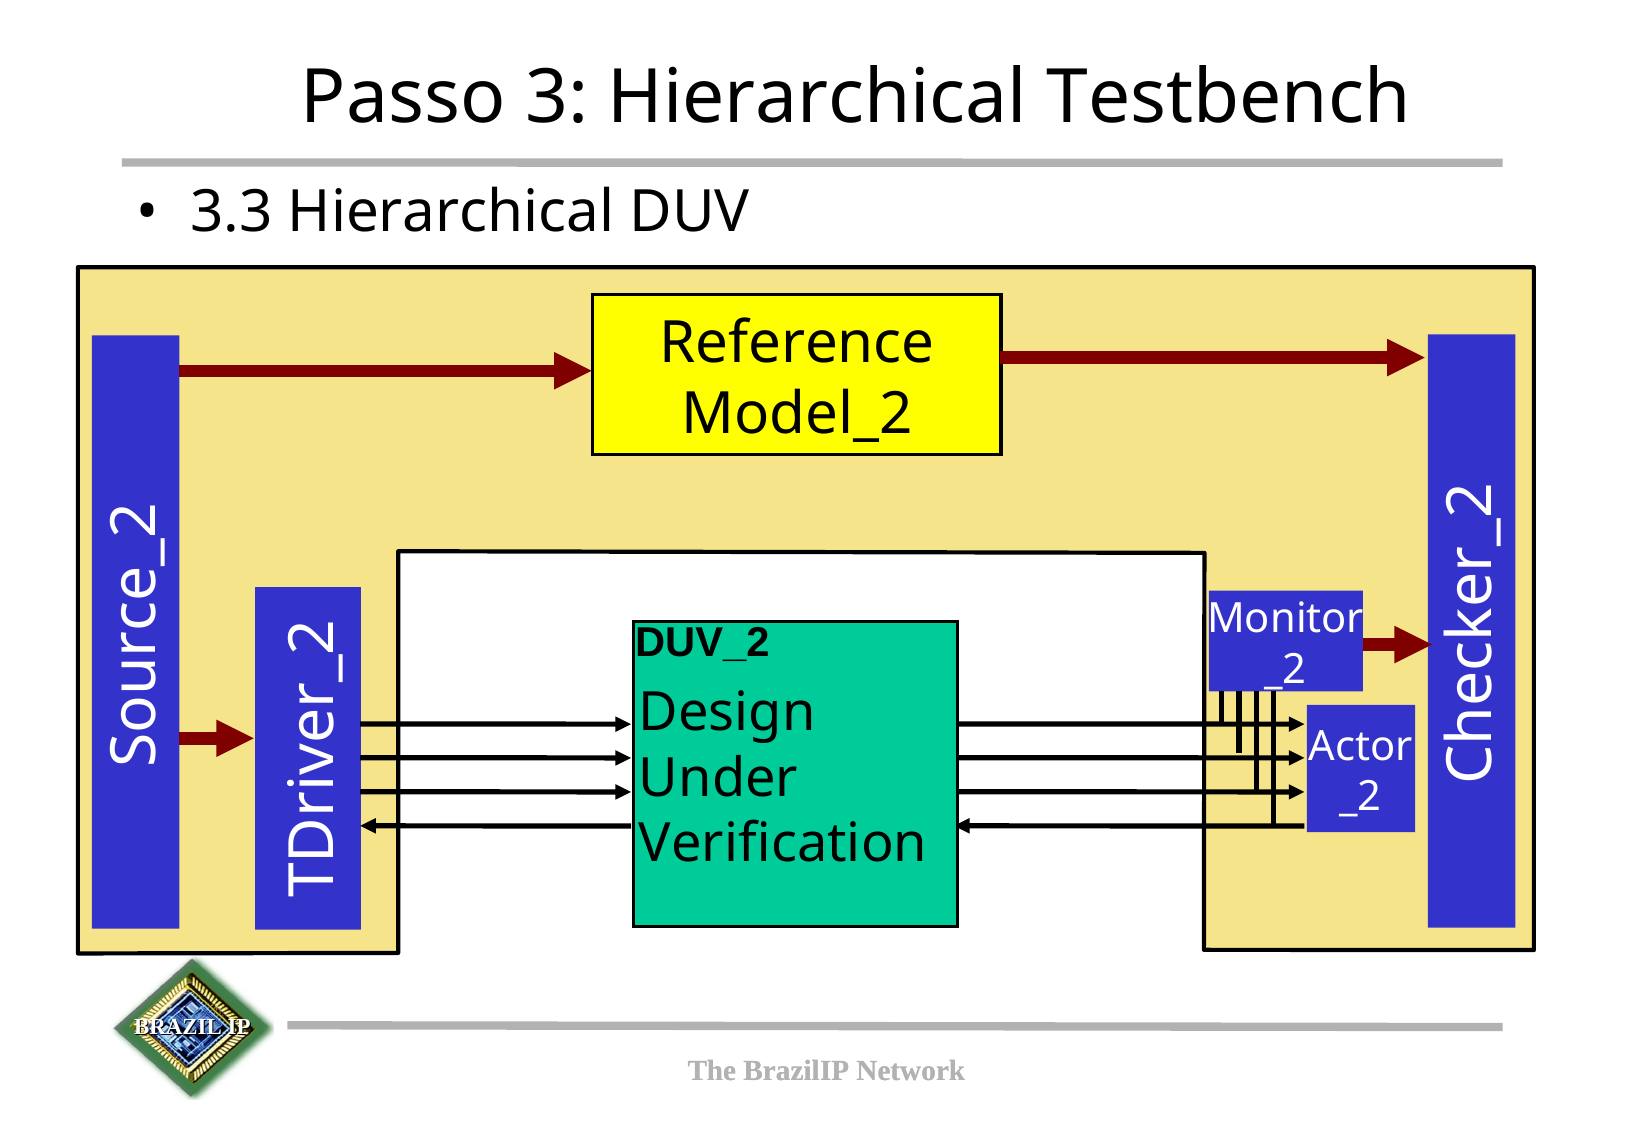

Passo 3: Hierarchical Testbench
3.3 Hierarchical DUV
Reference
Model_2
Checker_2
Source_2
TDriver_2
Monitor
_2
DUV_2
Design
Under
Verification
Actor
_2